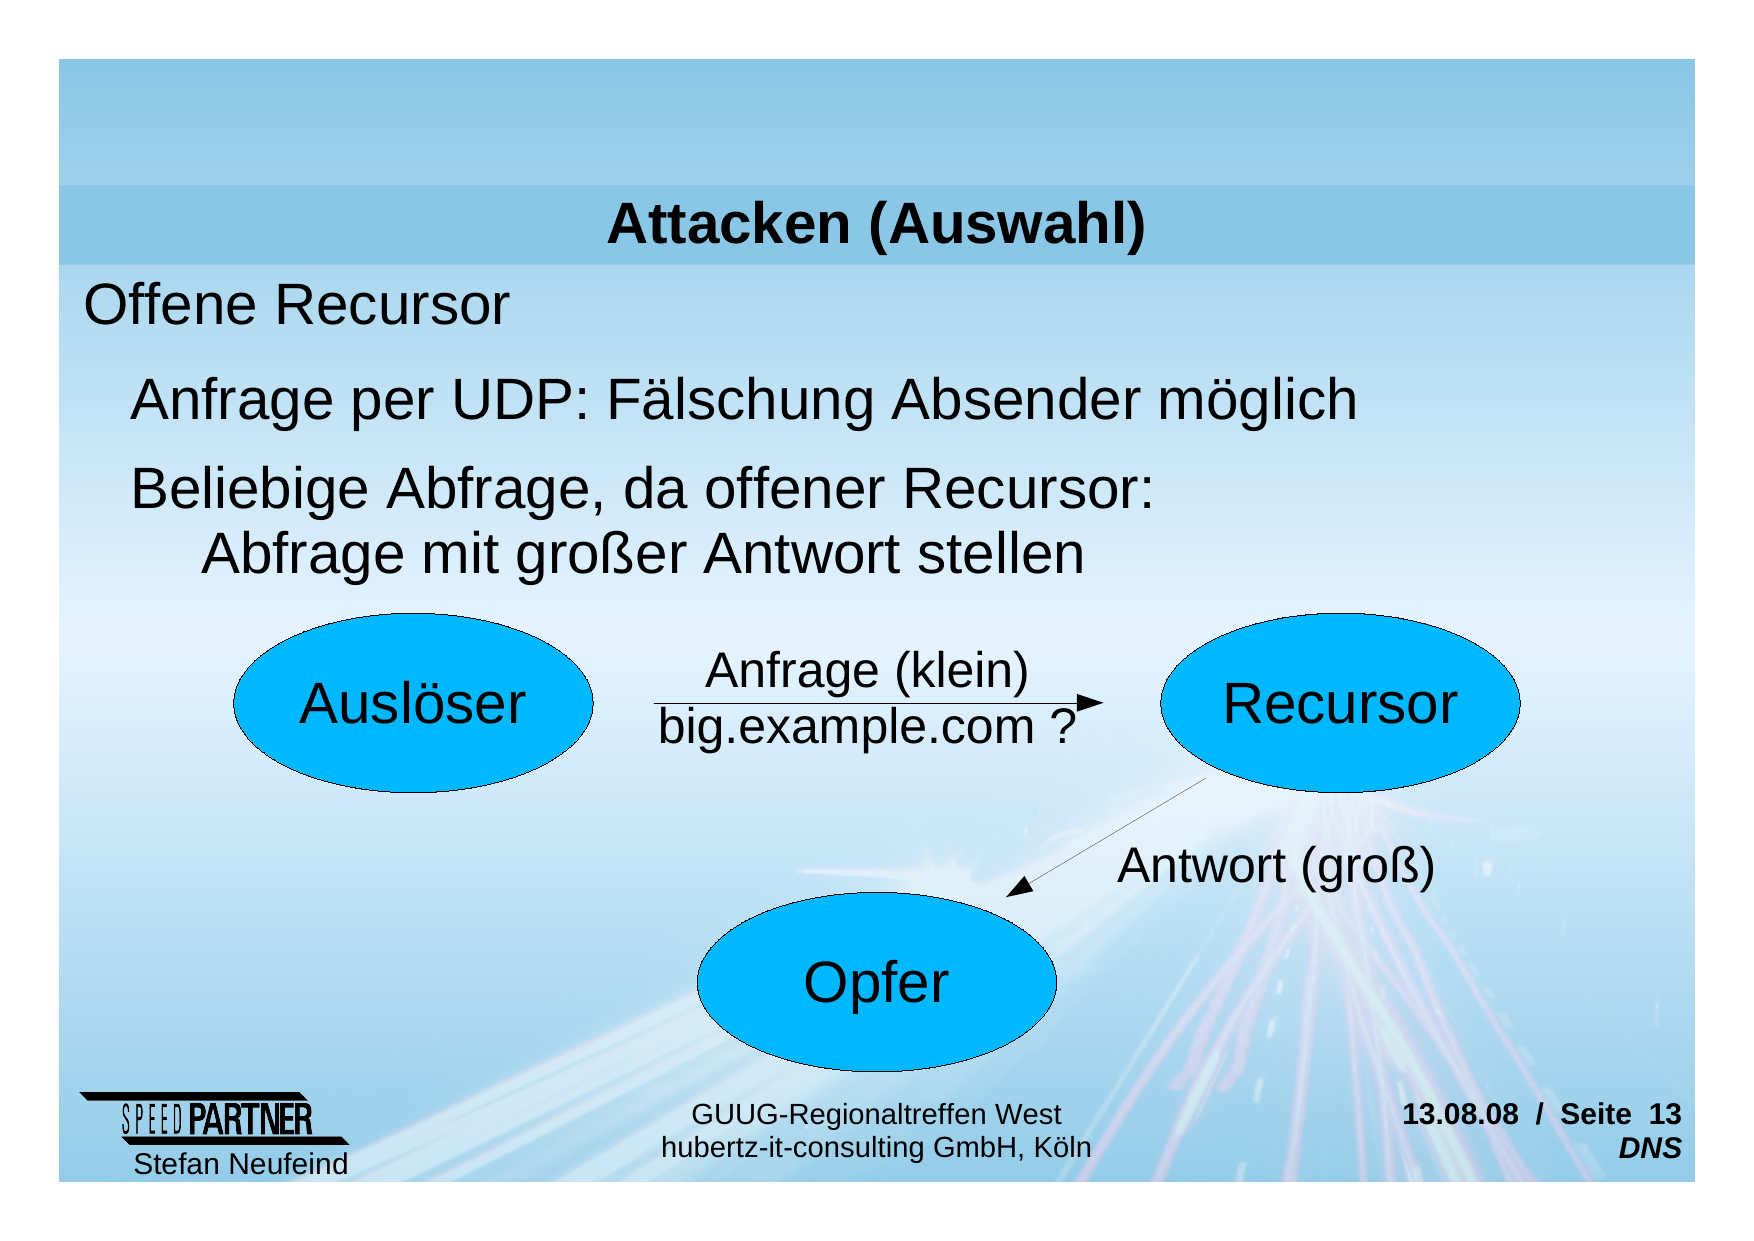

# Attacken (Auswahl)
Offene Recursor
Anfrage per UDP: Fälschung Absender möglich
Beliebige Abfrage, da offener Recursor:
Abfrage mit großer Antwort stellen
Recursor
Auslöser
Anfrage (klein)
big.example.com ?
Antwort (groß)
Opfer